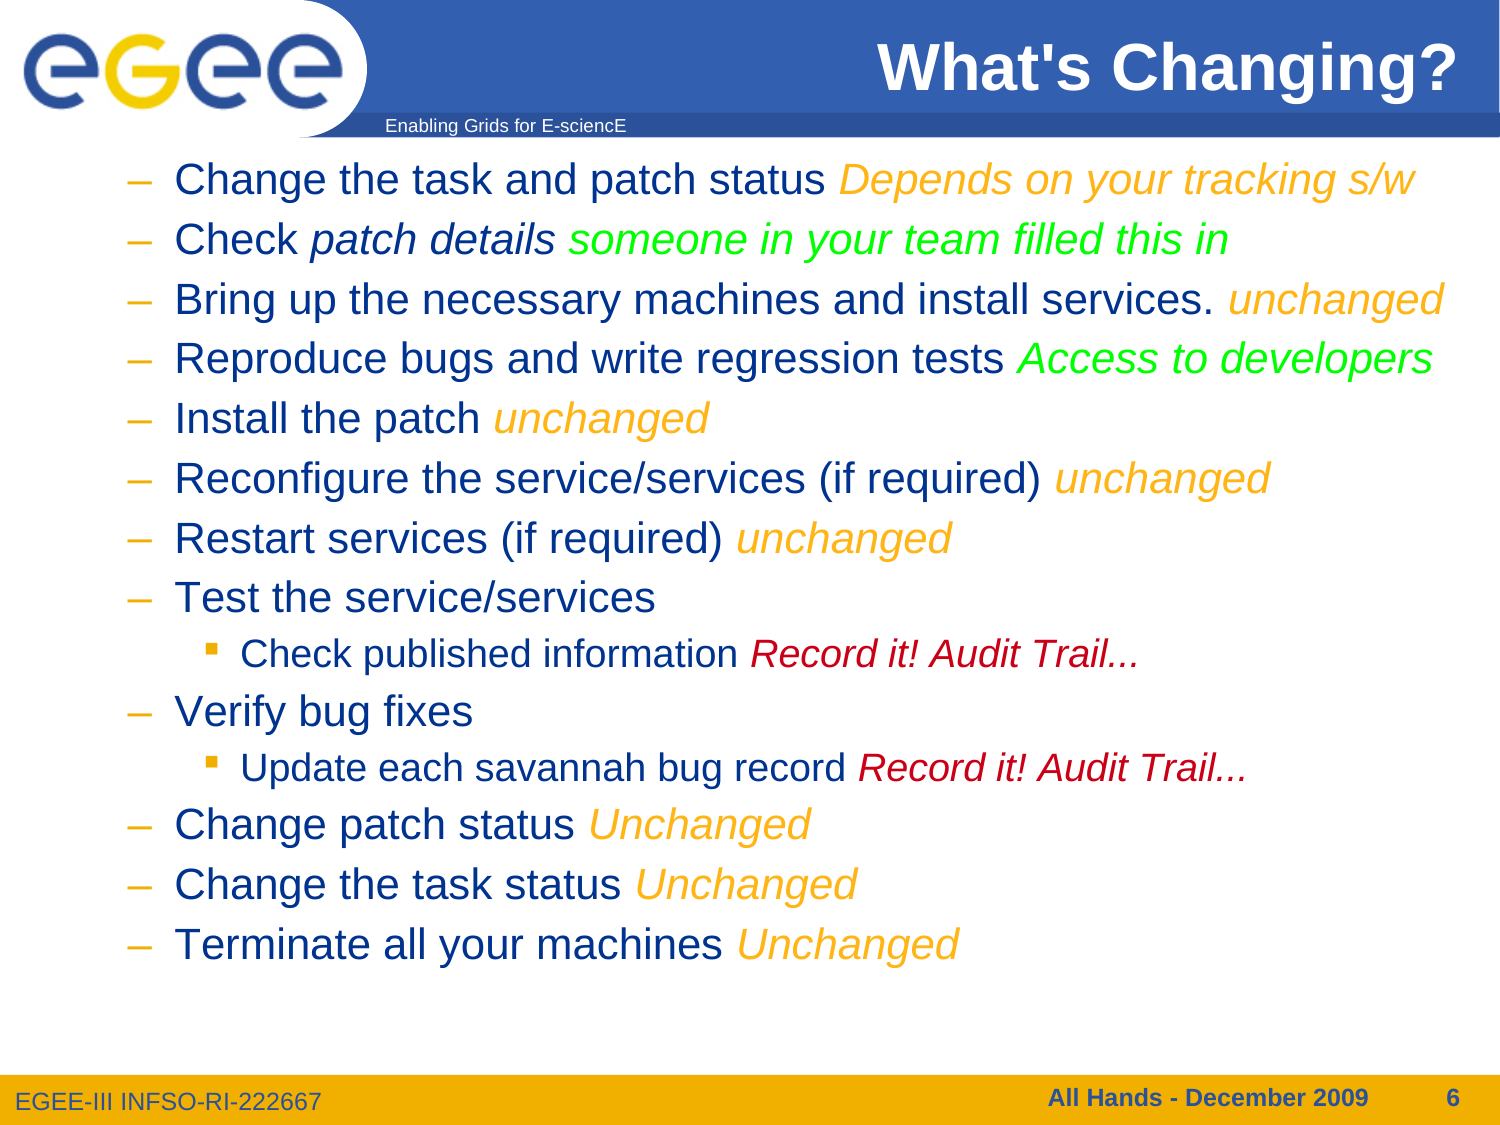

# What's Changing?
Change the task and patch status Depends on your tracking s/w
Check patch details someone in your team filled this in
Bring up the necessary machines and install services. unchanged
Reproduce bugs and write regression tests Access to developers
Install the patch unchanged
Reconfigure the service/services (if required) unchanged
Restart services (if required) unchanged
Test the service/services
Check published information Record it! Audit Trail...
Verify bug fixes
Update each savannah bug record Record it! Audit Trail...
Change patch status Unchanged
Change the task status Unchanged
Terminate all your machines Unchanged
All Hands - December 2009
6